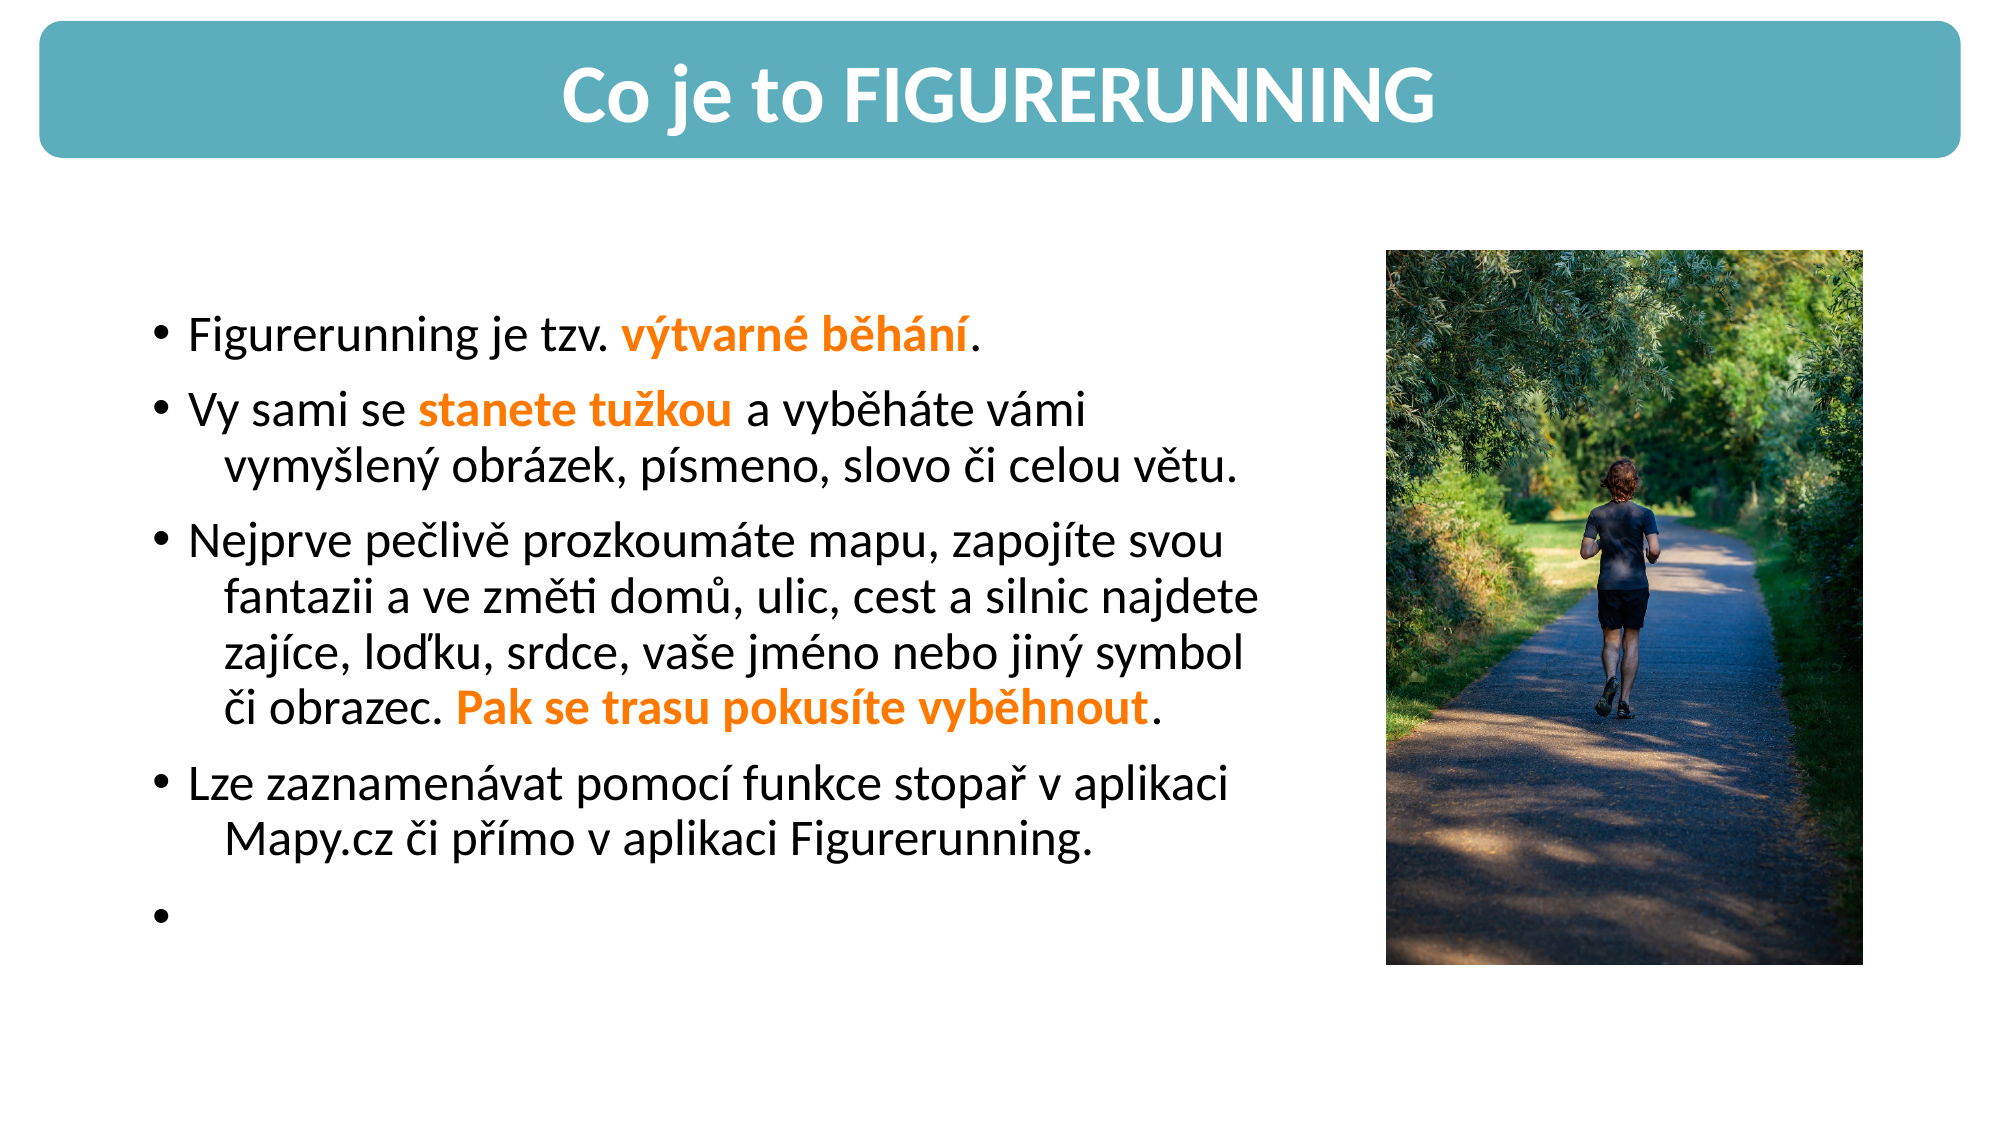

Co je to FIGURERUNNING
# Figurerunning je tzv. výtvarné běhání.
Vy sami se stanete tužkou a vyběháte vámi vymyšlený obrázek, písmeno, slovo či celou větu.
Nejprve pečlivě prozkoumáte mapu, zapojíte svou fantazii a ve změti domů, ulic, cest a silnic najdete zajíce, loďku, srdce, vaše jméno nebo jiný symbol či obrazec. Pak se trasu pokusíte vyběhnout.
Lze zaznamenávat pomocí funkce stopař v aplikaci Mapy.cz či přímo v aplikaci Figurerunning.